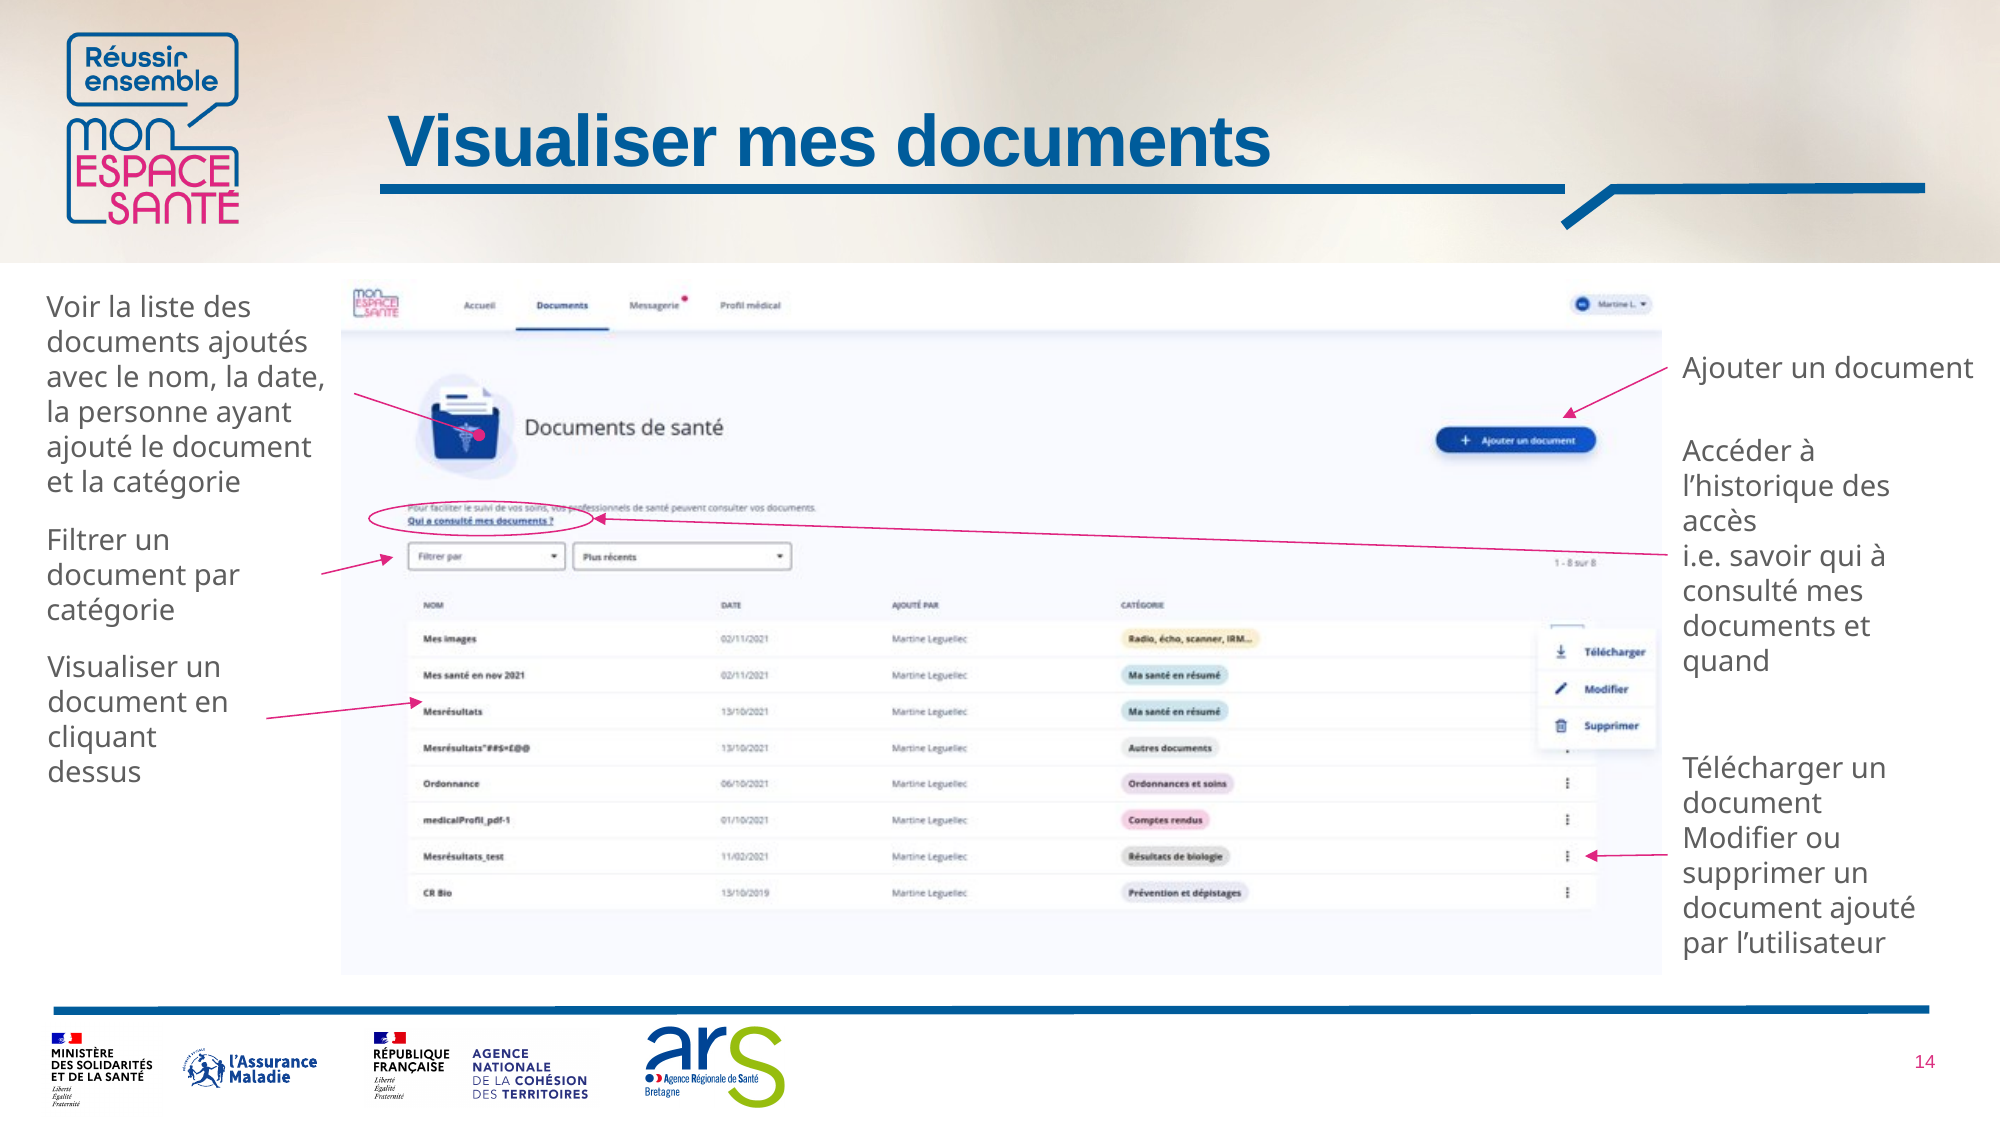

# Visualiser mes documents
Voir la liste des documents ajoutés avec le nom, la date, la personne ayant ajouté le document et la catégorie
Ajouter un document
Accéder à l’historique des accès
i.e. savoir qui à consulté mes documents et quand
Filtrer un document par catégorie
Visualiser un document en cliquant dessus
Télécharger un document
Modifier ou supprimer un document ajouté par l’utilisateur
14